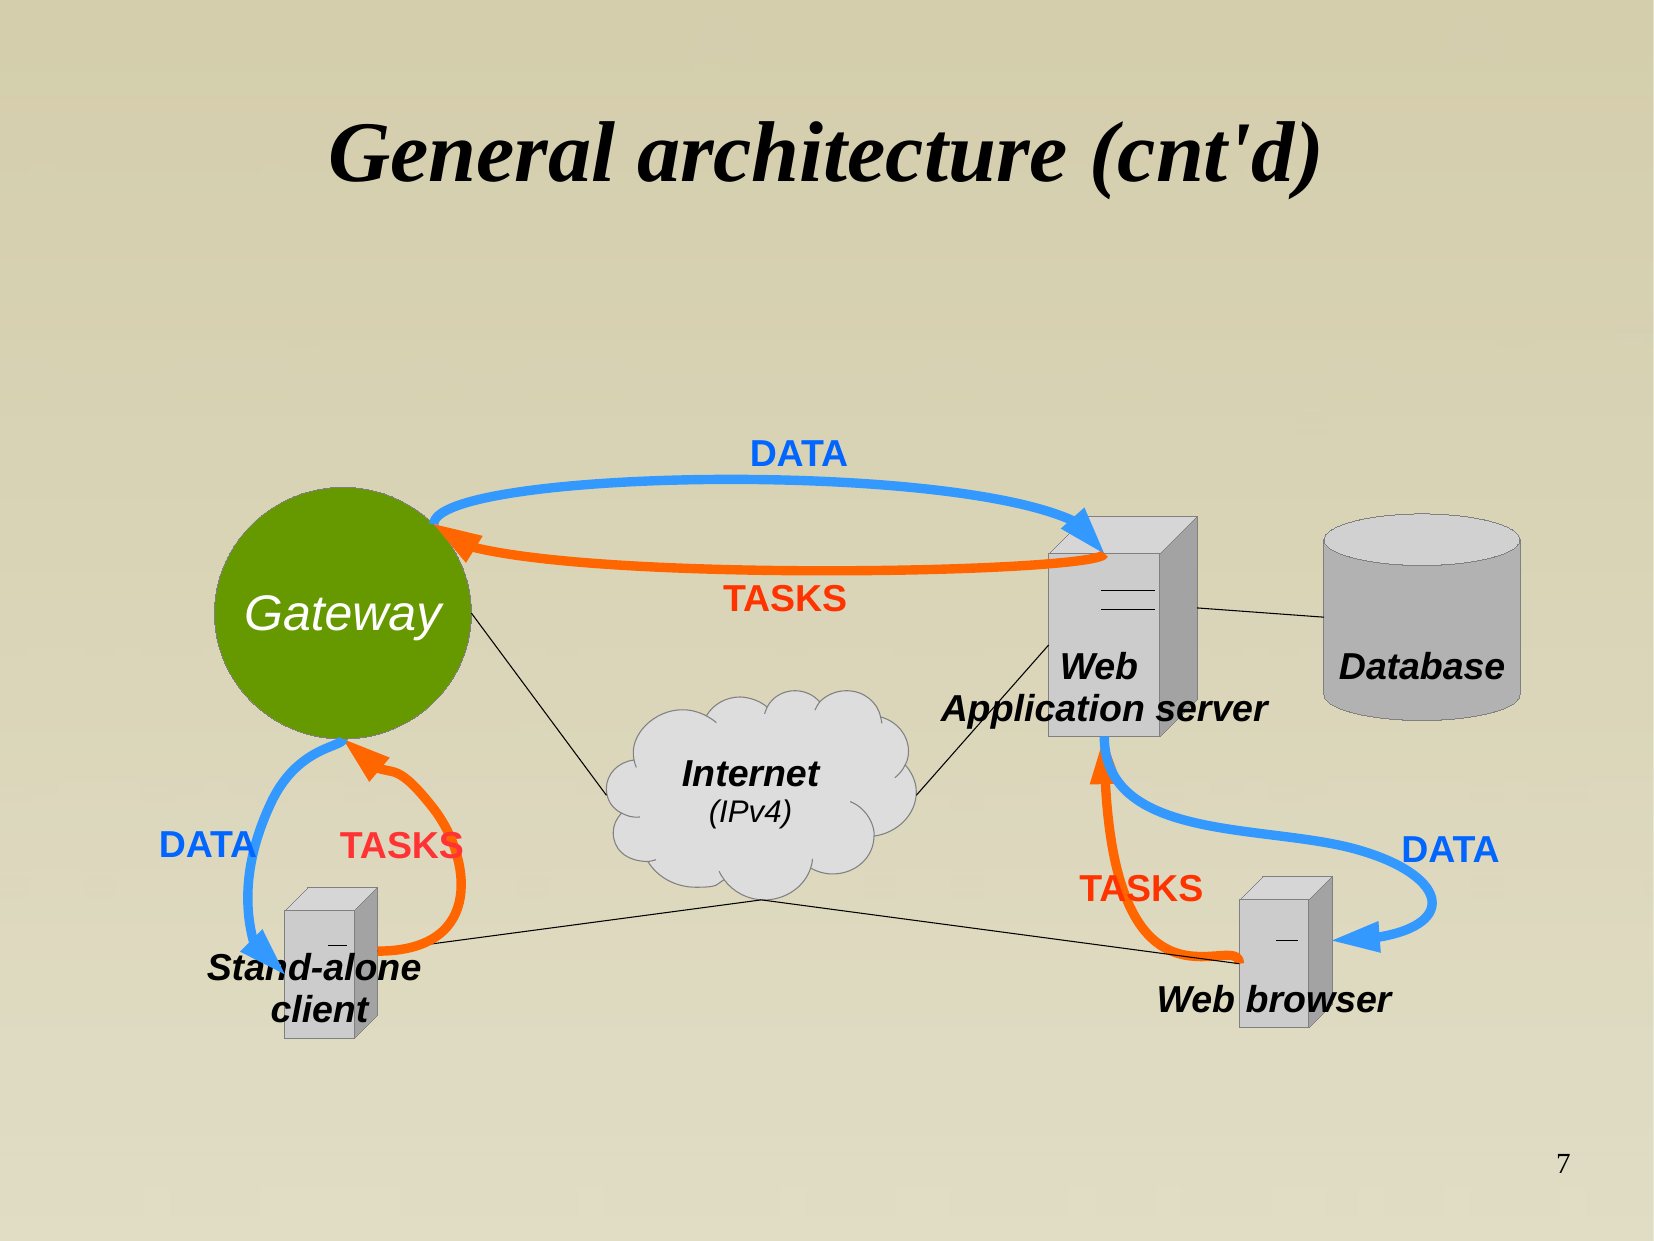

# General architecture (cnt'd)
DATA
Gateway
Database
Web
Application server
TASKS
Internet
(IPv4)
DATA
DATA
TASKS
Web browser
Stand-alone
client
7